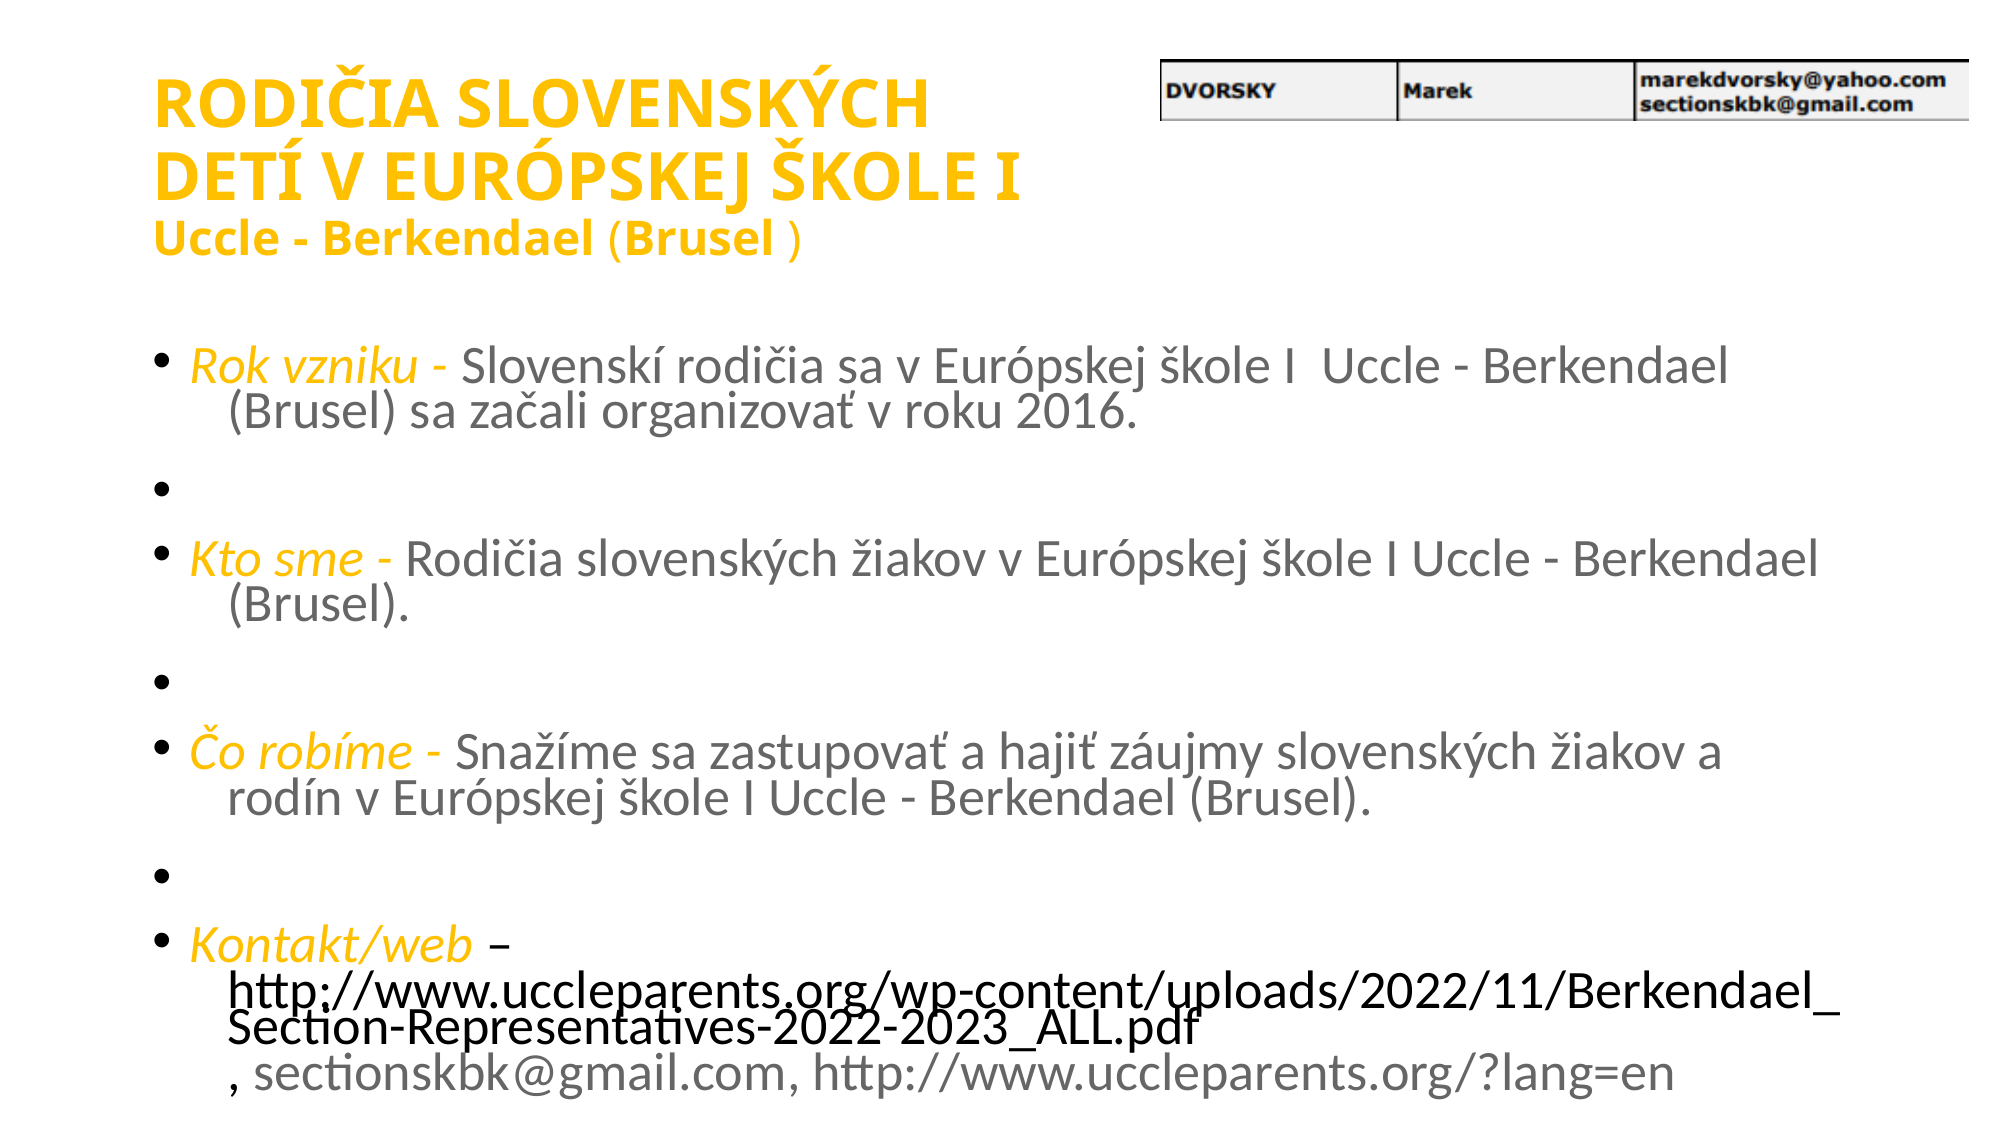

# RODIČIA SLOVENSKÝCH DETÍ V EURÓPSKEJ ŠKOLE I Uccle - Berkendael (Brusel )
Rok vzniku - Slovenskí rodičia sa v Európskej škole I Uccle - Berkendael (Brusel) sa začali organizovať v roku 2016.
Kto sme - Rodičia slovenských žiakov v Európskej škole I Uccle - Berkendael (Brusel).
Čo robíme - Snažíme sa zastupovať a hajiť záujmy slovenských žiakov a rodín v Európskej škole I Uccle - Berkendael (Brusel).
Kontakt/web – http://www.uccleparents.org/wp-content/uploads/2022/11/Berkendael_Section-Representatives-2022-2023_ALL.pdf, sectionskbk@gmail.com, http://www.uccleparents.org/?lang=en